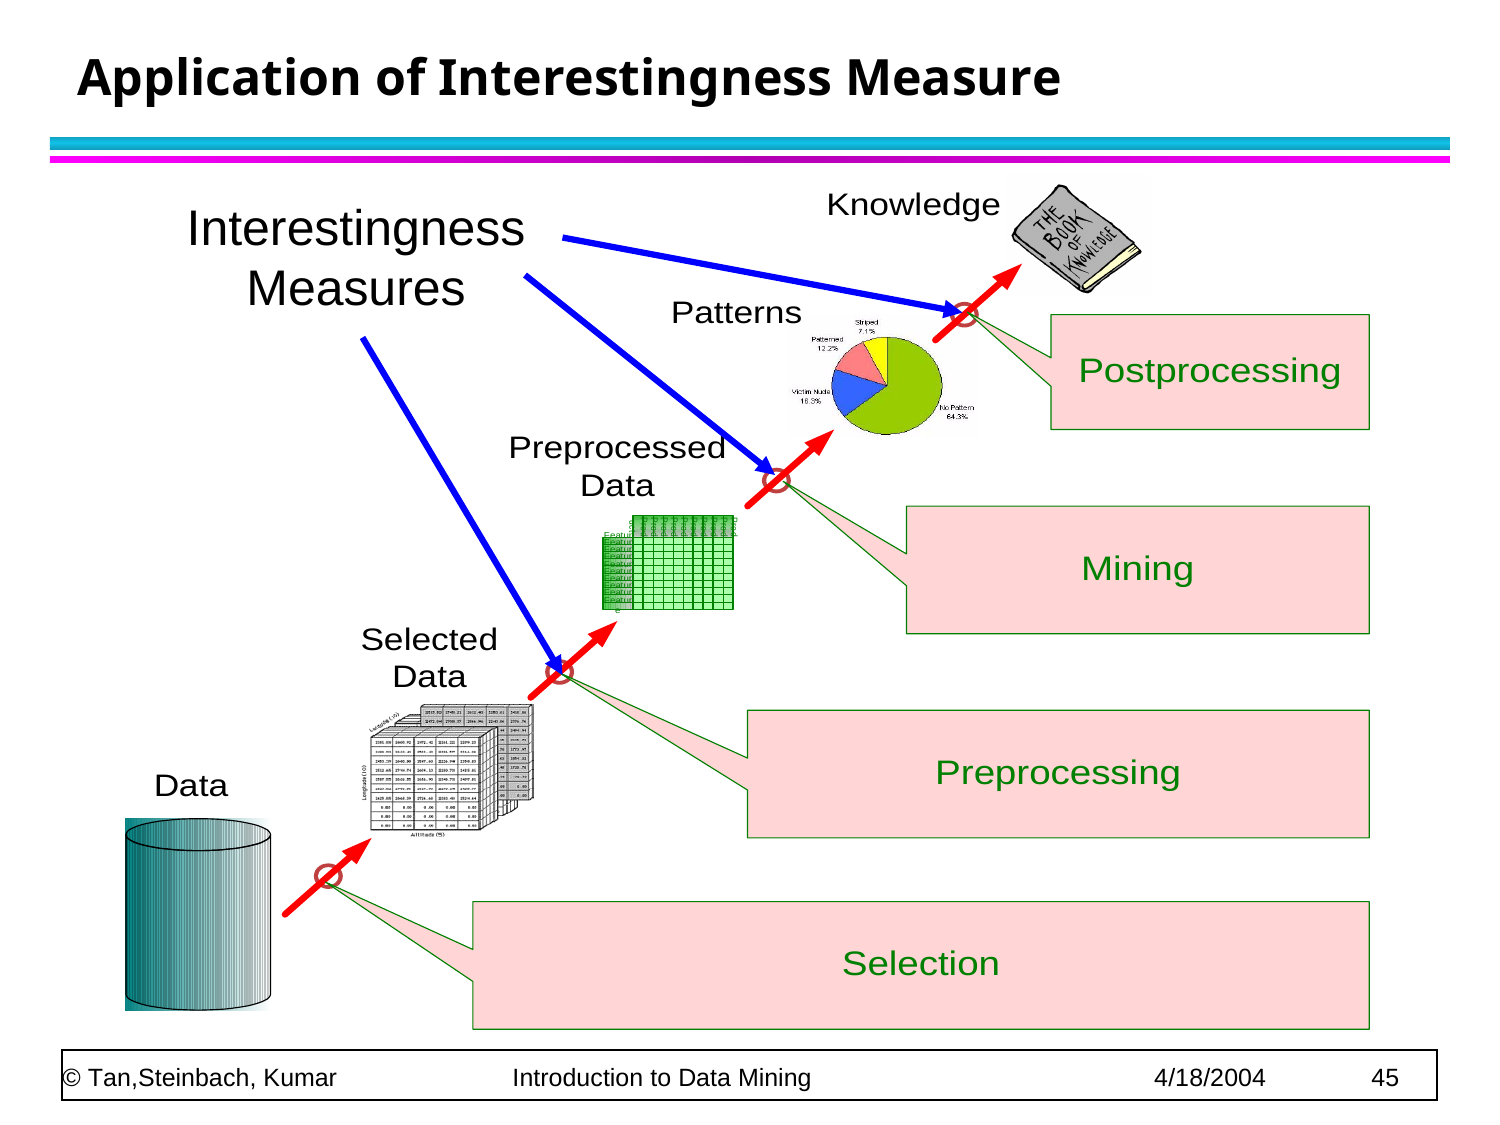

# Application of Interestingness Measure
Interestingness Measures